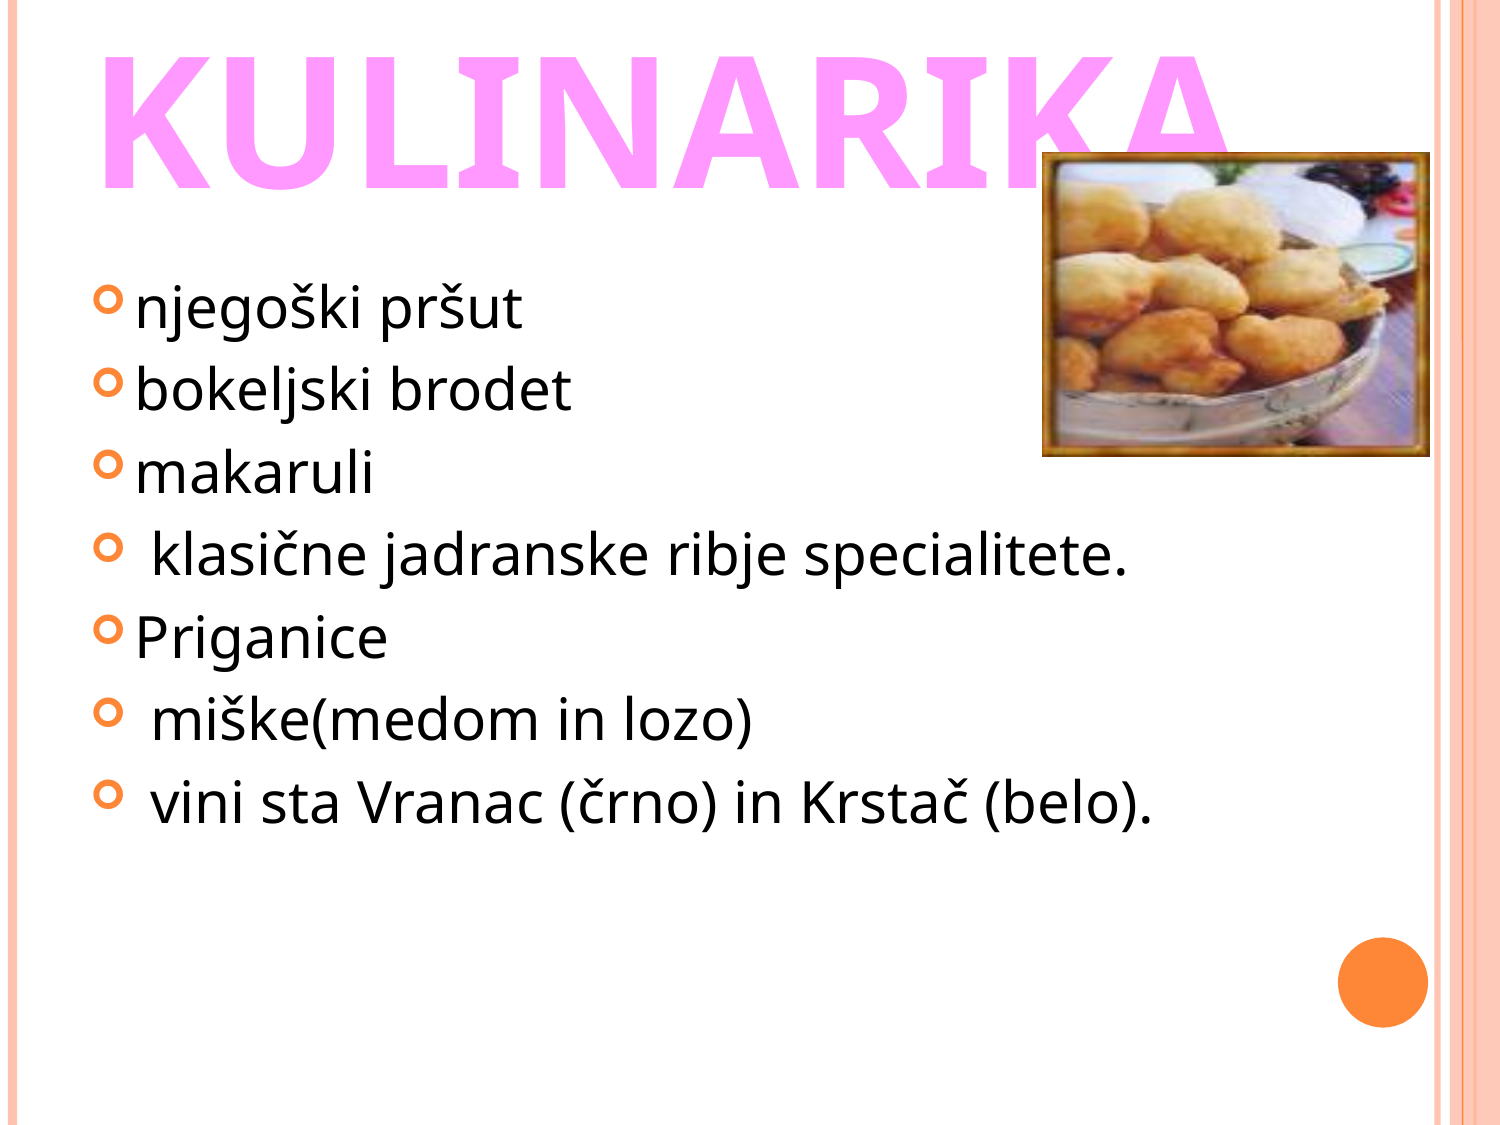

# kulinarika
njegoški pršut
bokeljski brodet
makaruli
 klasične jadranske ribje specialitete.
Priganice
 miške(medom in lozo)
 vini sta Vranac (črno) in Krstač (belo).